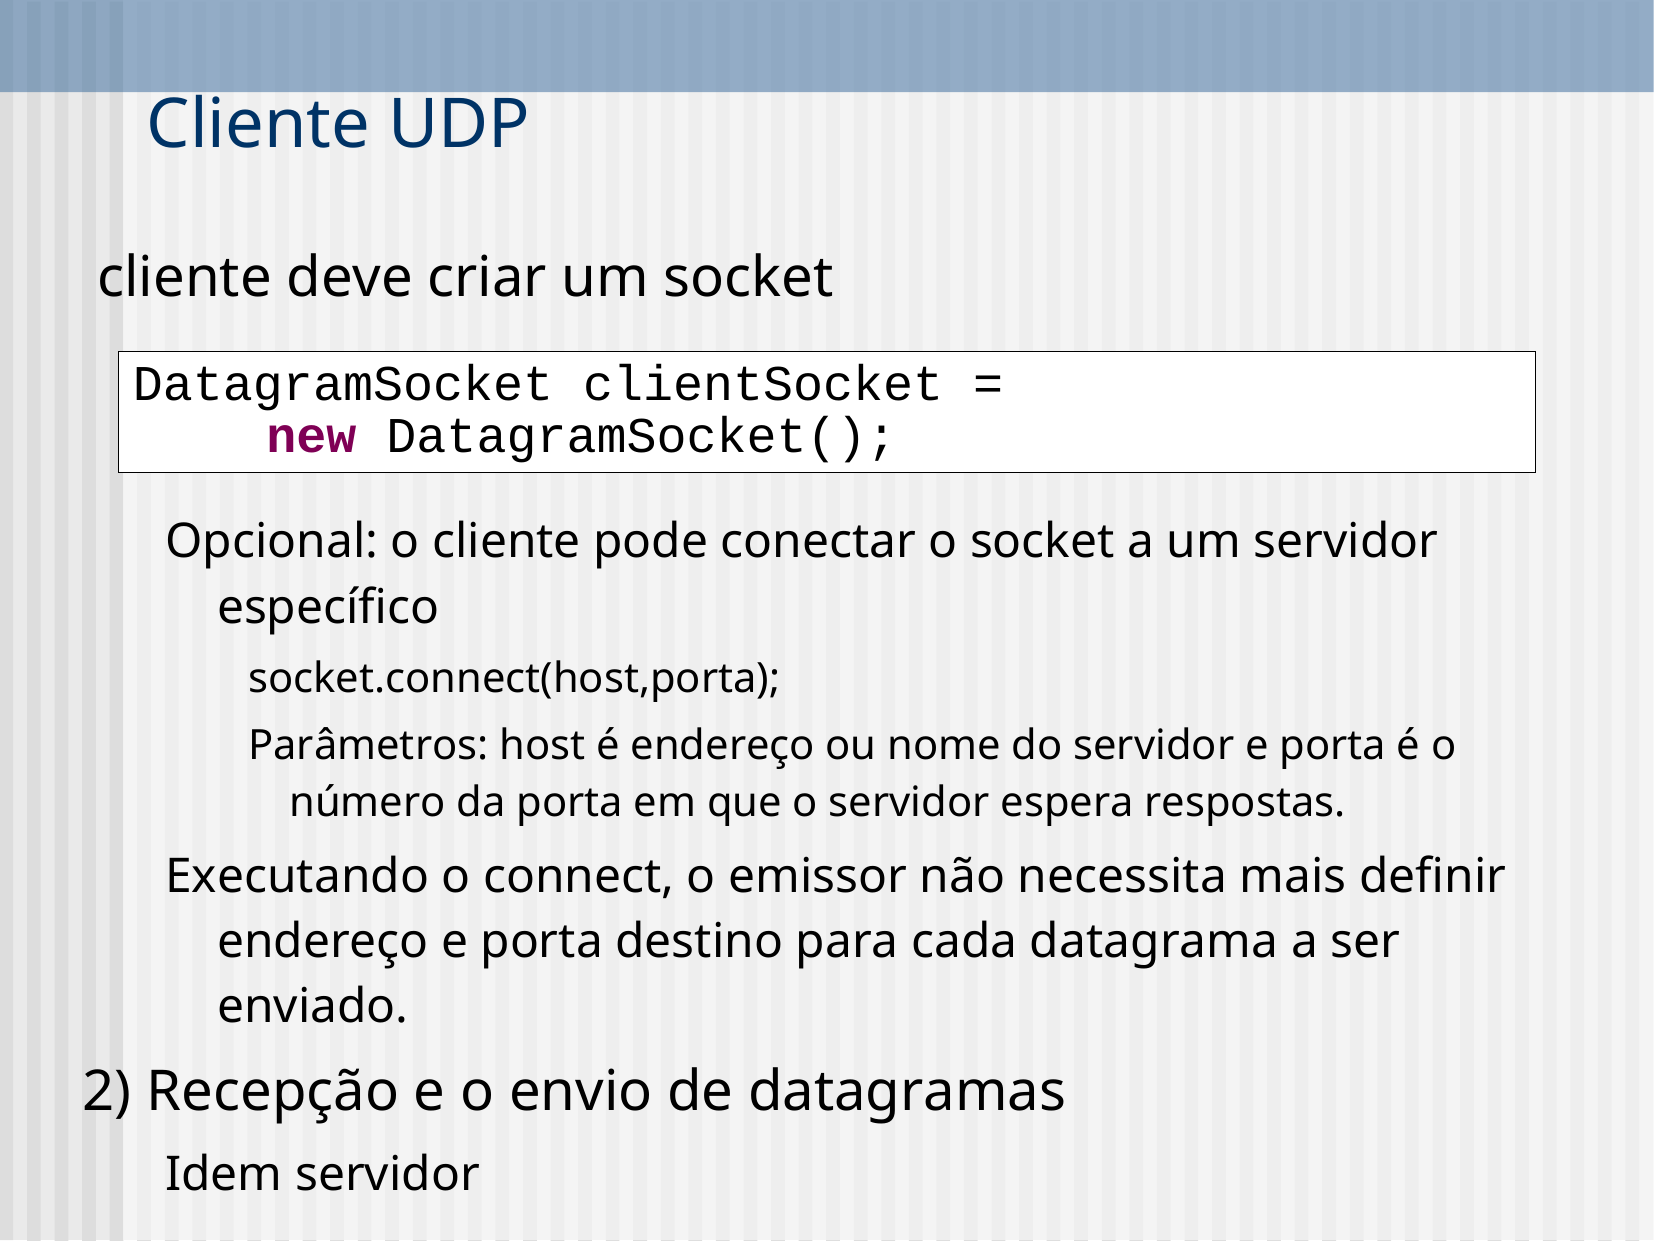

# Cliente UDP
 cliente deve criar um socket
Opcional: o cliente pode conectar o socket a um servidor específico
socket.connect(host,porta);
Parâmetros: host é endereço ou nome do servidor e porta é o número da porta em que o servidor espera respostas.
Executando o connect, o emissor não necessita mais definir endereço e porta destino para cada datagrama a ser enviado.
2) Recepção e o envio de datagramas
Idem servidor
DatagramSocket clientSocket =
	 new DatagramSocket();